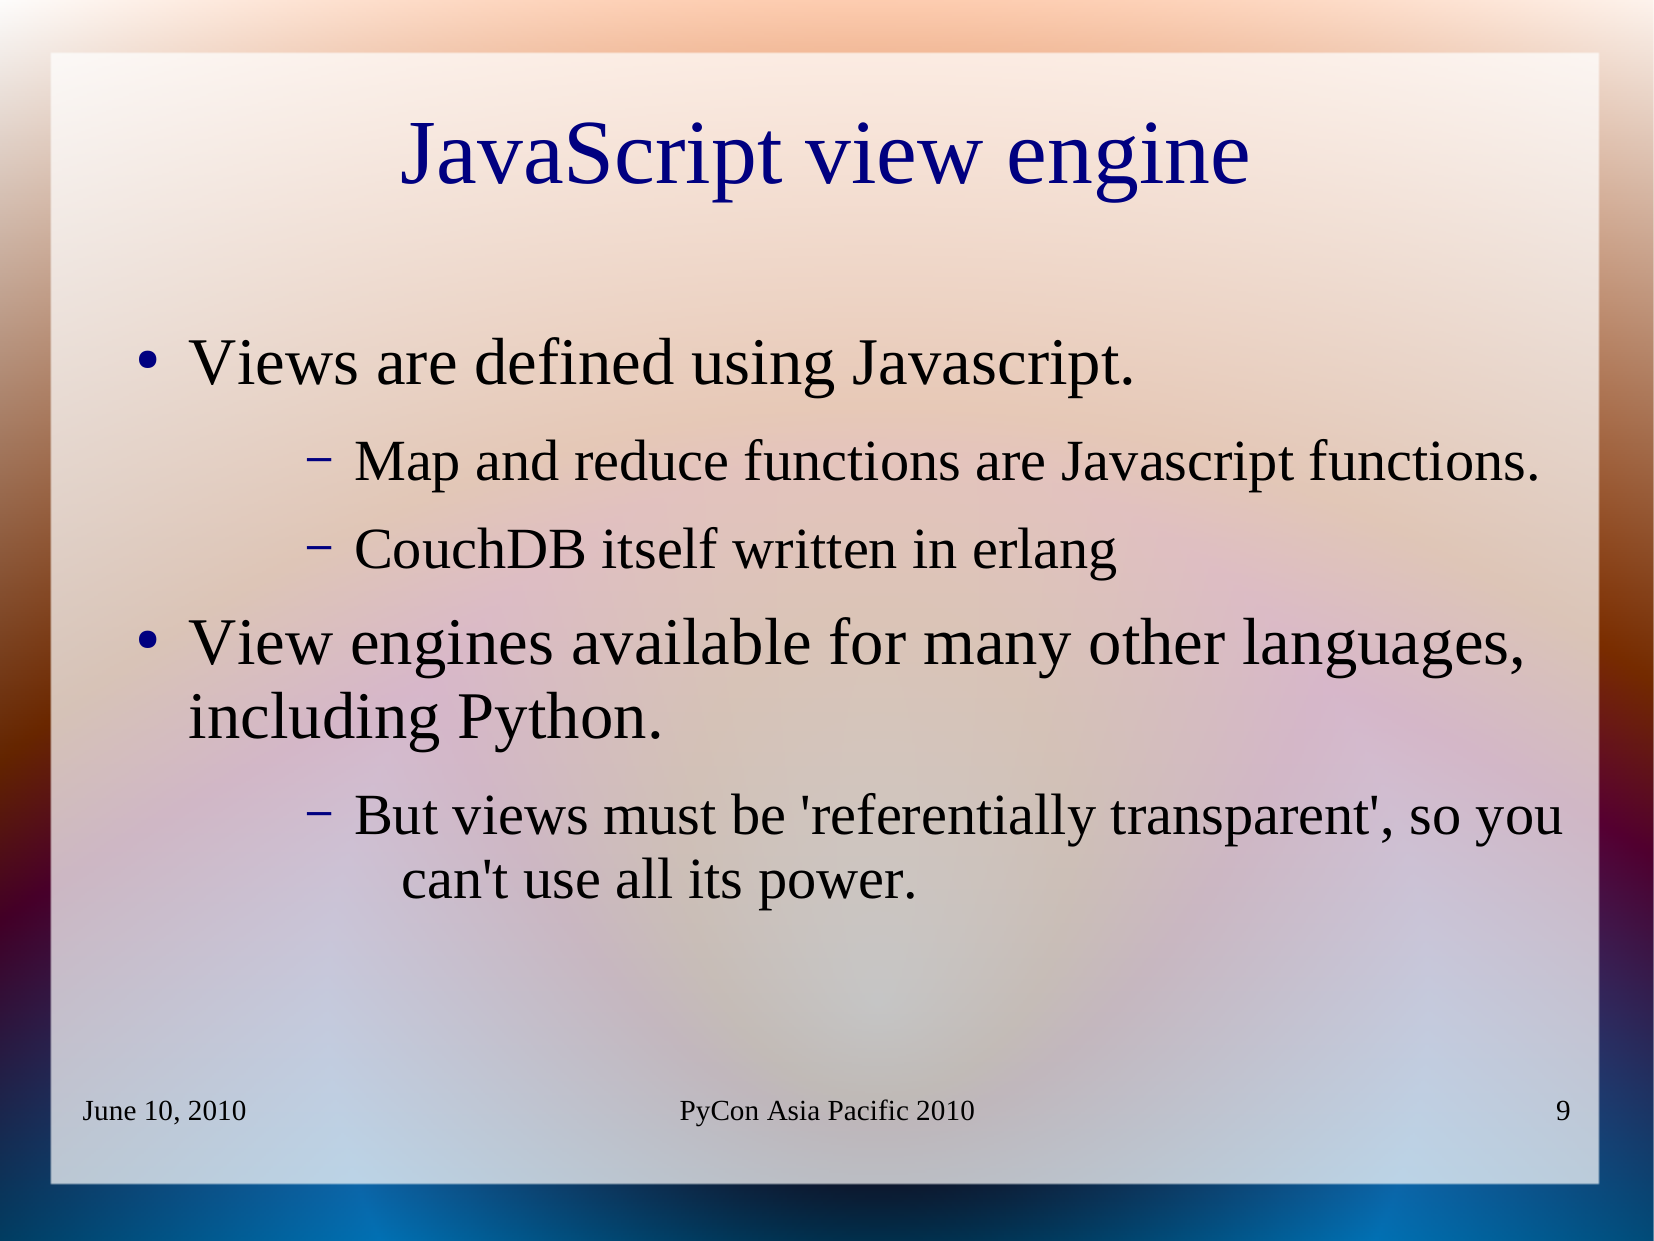

# JavaScript view engine
Views are defined using Javascript.
Map and reduce functions are Javascript functions.
CouchDB itself written in erlang
View engines available for many other languages, including Python.
But views must be 'referentially transparent', so you can't use all its power.
June 10, 2010
PyCon Asia Pacific 2010
9